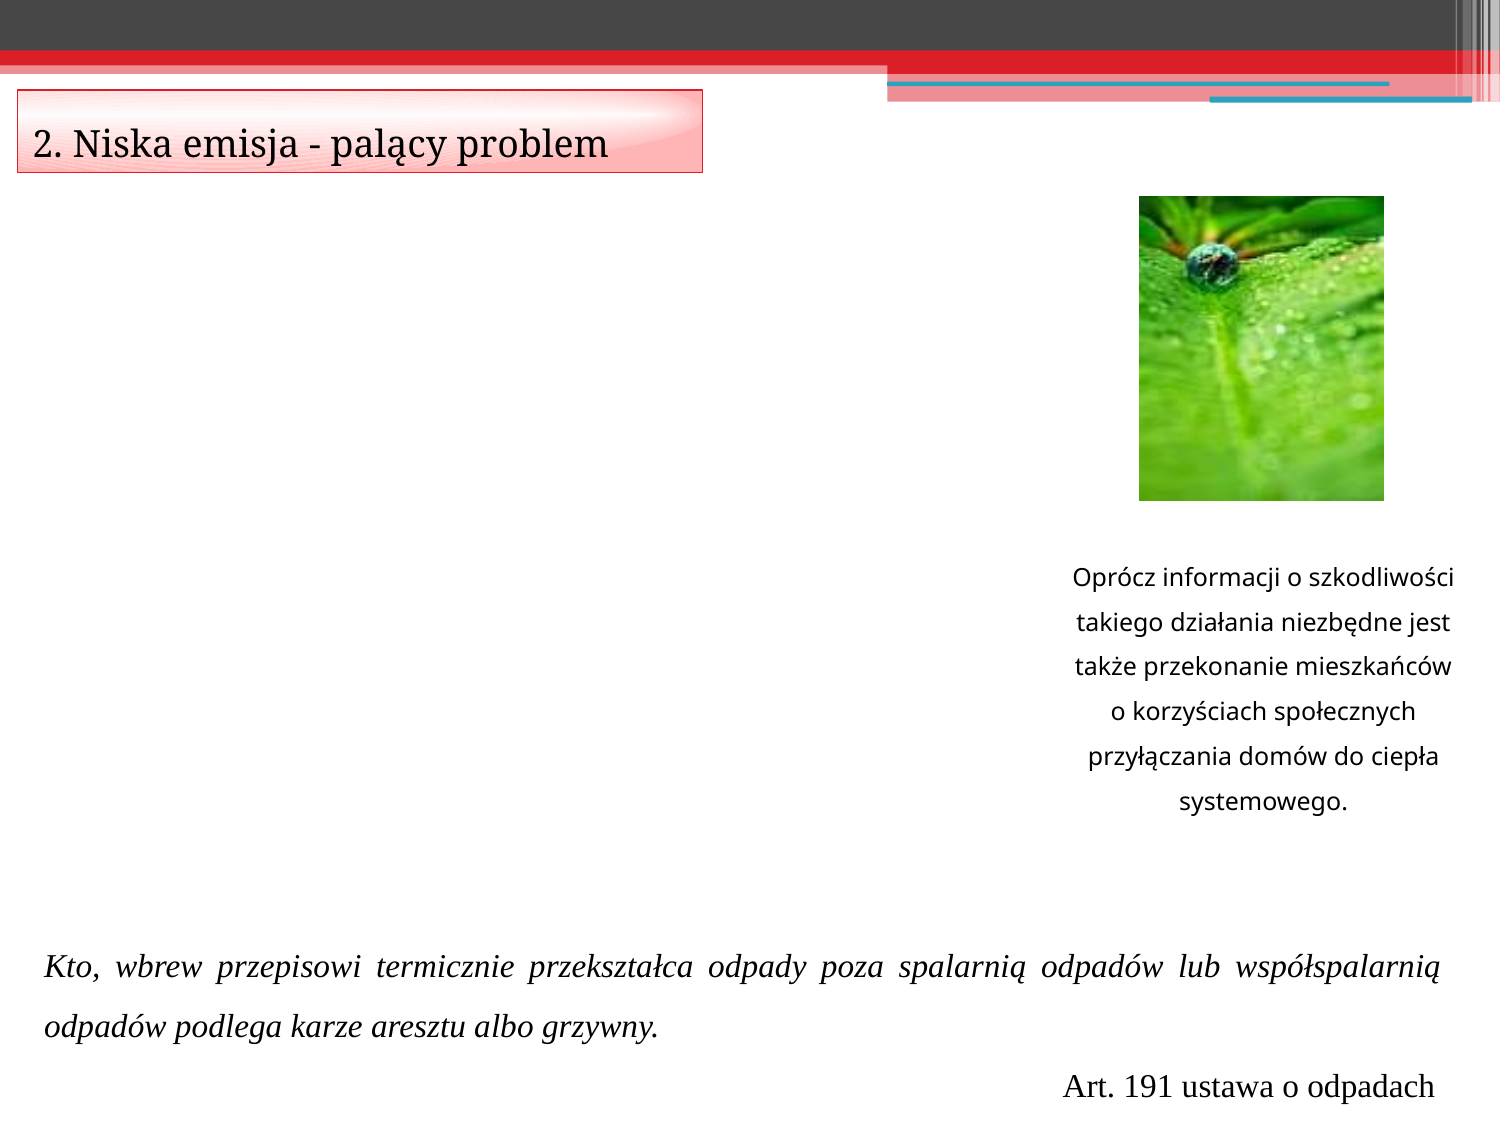

2. Niska emisja - palący problem
WAŻNY
PROBLEM GMIN
NISKA ŚWIADOMOŚĆ EKOLOGICZMA MIESZKAŃCÓW
Oprócz informacji o szkodliwości takiego działania niezbędne jest także przekonanie mieszkańców o korzyściach społecznych przyłączania domów do ciepła systemowego.
Kto, wbrew przepisowi termicznie przekształca odpady poza spalarnią odpadów lub współspalarnią odpadów podlega karze aresztu albo grzywny.
Art. 191 ustawa o odpadach